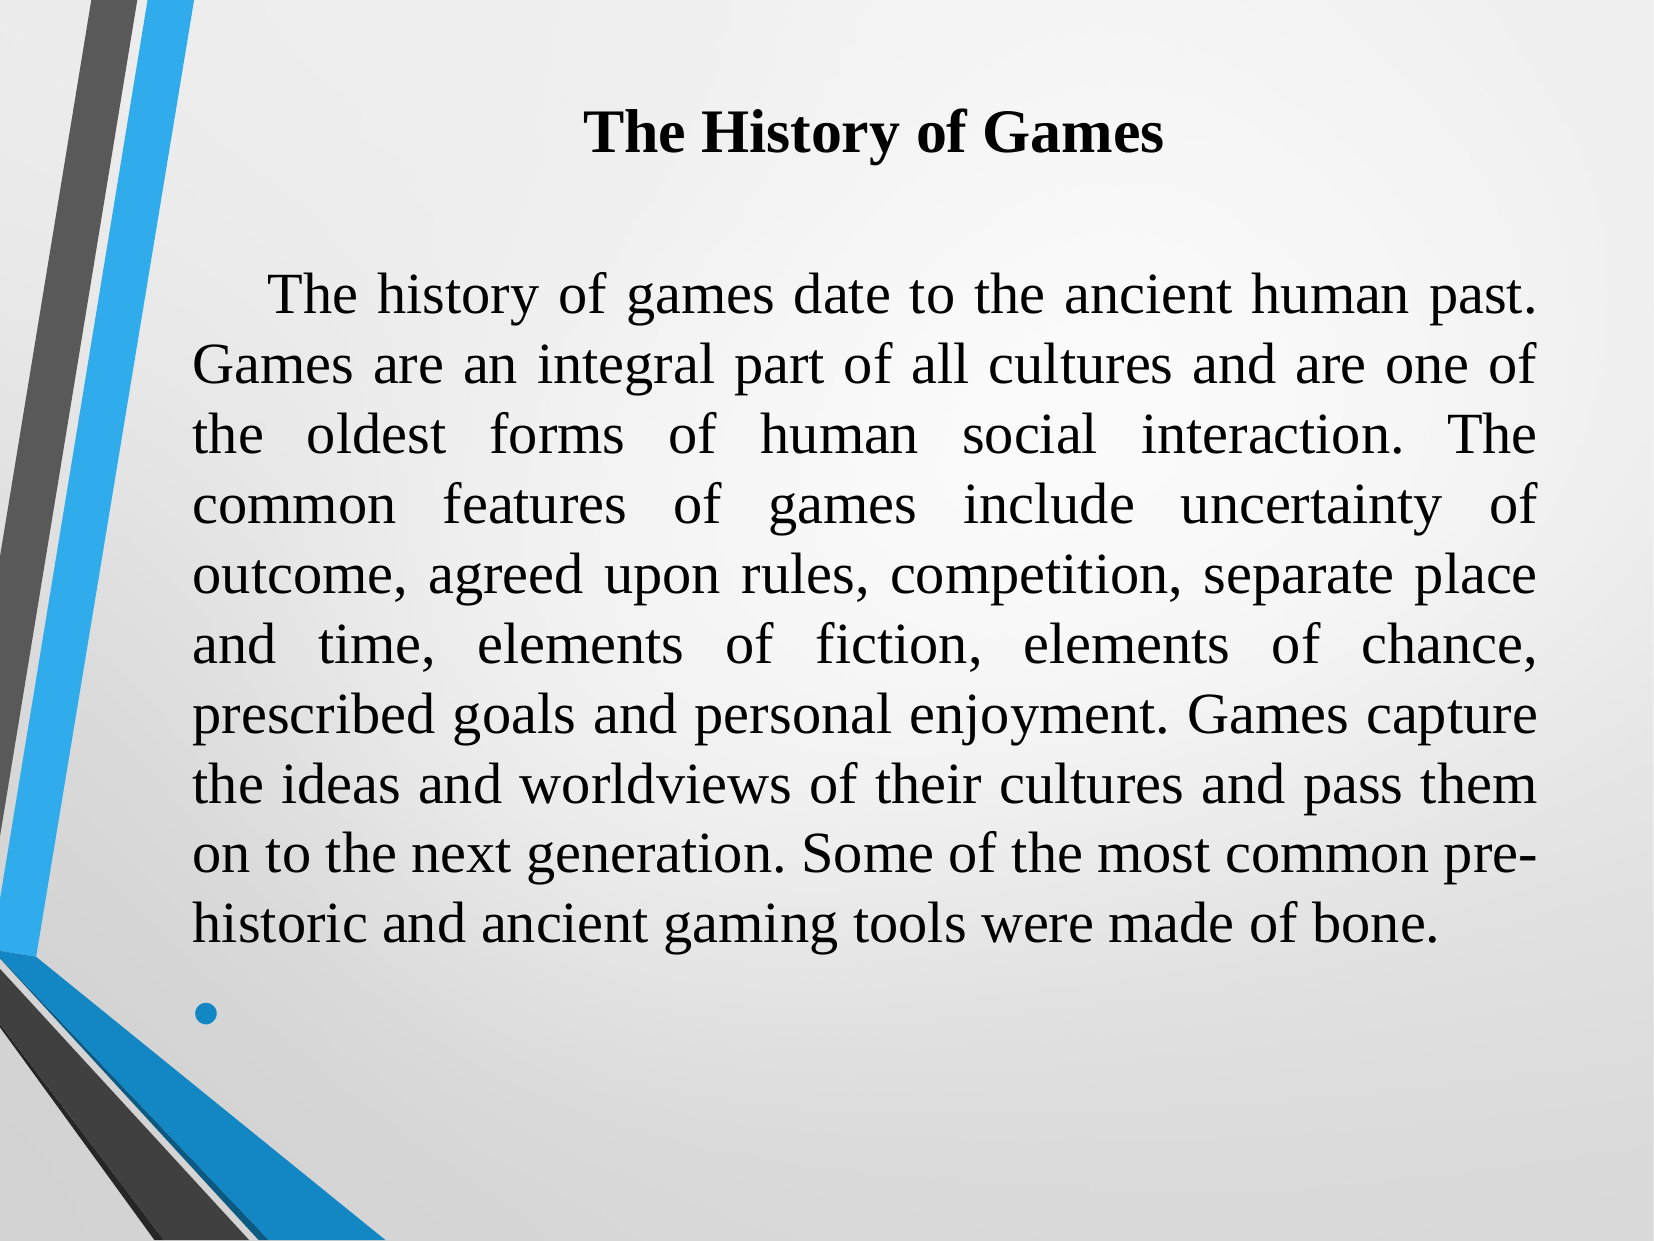

# The History of Games
	The history of games date to the ancient human past. Games are an integral part of all cultures and are one of the oldest forms of human social interaction. The common features of games include uncertainty of outcome, agreed upon rules, competition, separate place and time, elements of fiction, elements of chance, prescribed goals and personal enjoyment. Games capture the ideas and worldviews of their cultures and pass them on to the next generation. Some of the most common pre-historic and ancient gaming tools were made of bone.